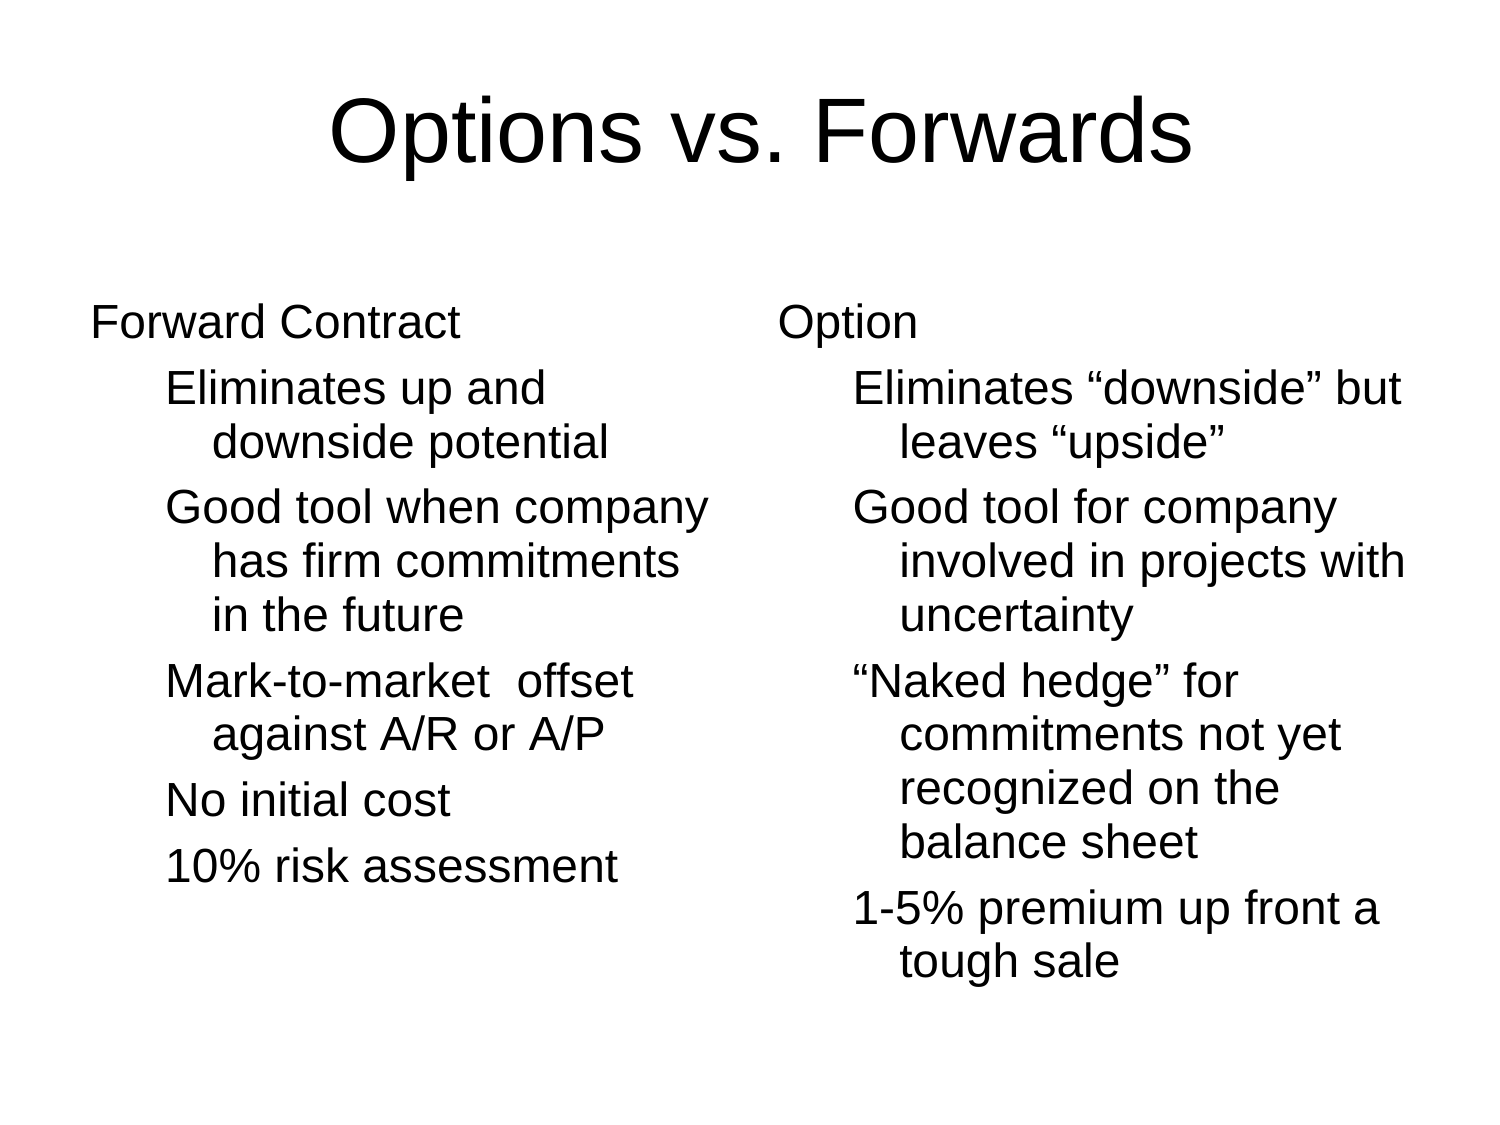

# Options vs. Forwards
Forward Contract
Eliminates up and downside potential
Good tool when company has firm commitments in the future
Mark-to-market offset against A/R or A/P
No initial cost
10% risk assessment
Option
Eliminates “downside” but leaves “upside”
Good tool for company involved in projects with uncertainty
“Naked hedge” for commitments not yet recognized on the balance sheet
1-5% premium up front a tough sale